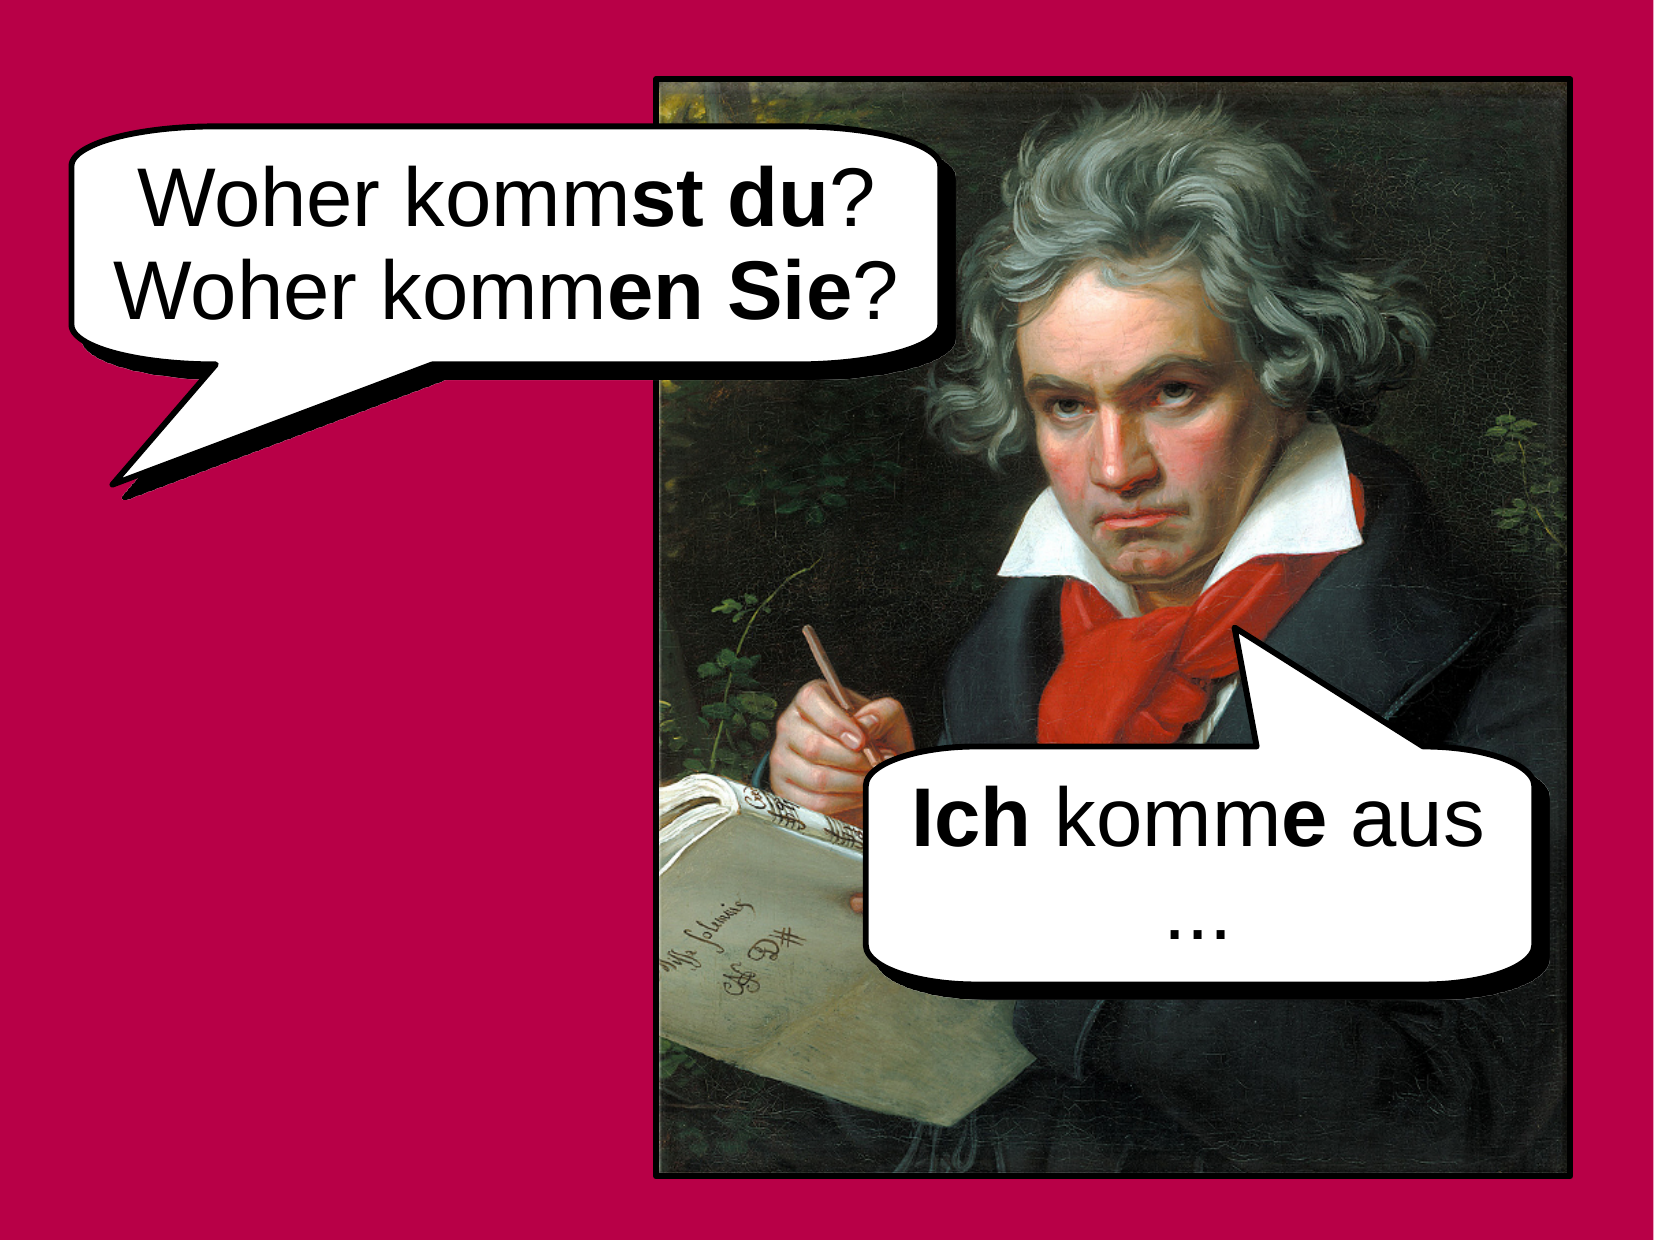

Woher kommst du?
Woher kommen Sie?
Ich komme aus
...